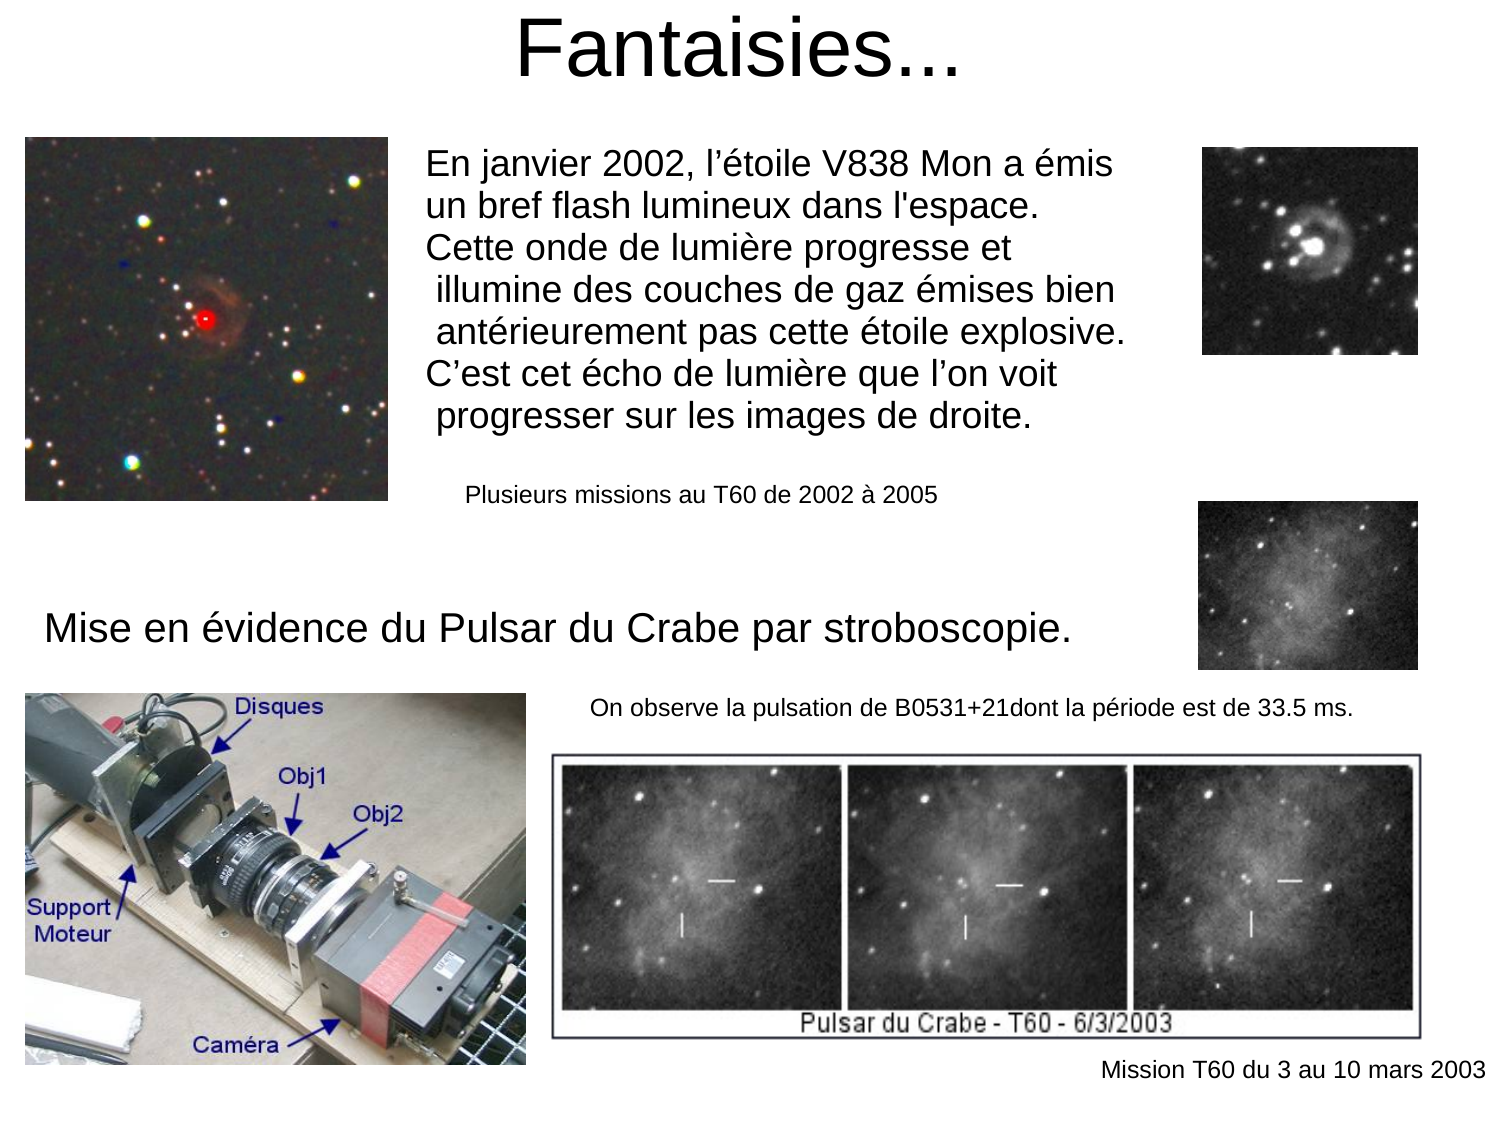

Fantaisies...
 En janvier 2002, l’étoile V838 Mon a émis
 un bref flash lumineux dans l'espace.
 Cette onde de lumière progresse et
 illumine des couches de gaz émises bien
 antérieurement pas cette étoile explosive.
 C’est cet écho de lumière que l’on voit
 progresser sur les images de droite.
Plusieurs missions au T60 de 2002 à 2005
Mise en évidence du Pulsar du Crabe par stroboscopie.
On observe la pulsation de B0531+21dont la période est de 33.5 ms.
Mission T60 du 3 au 10 mars 2003